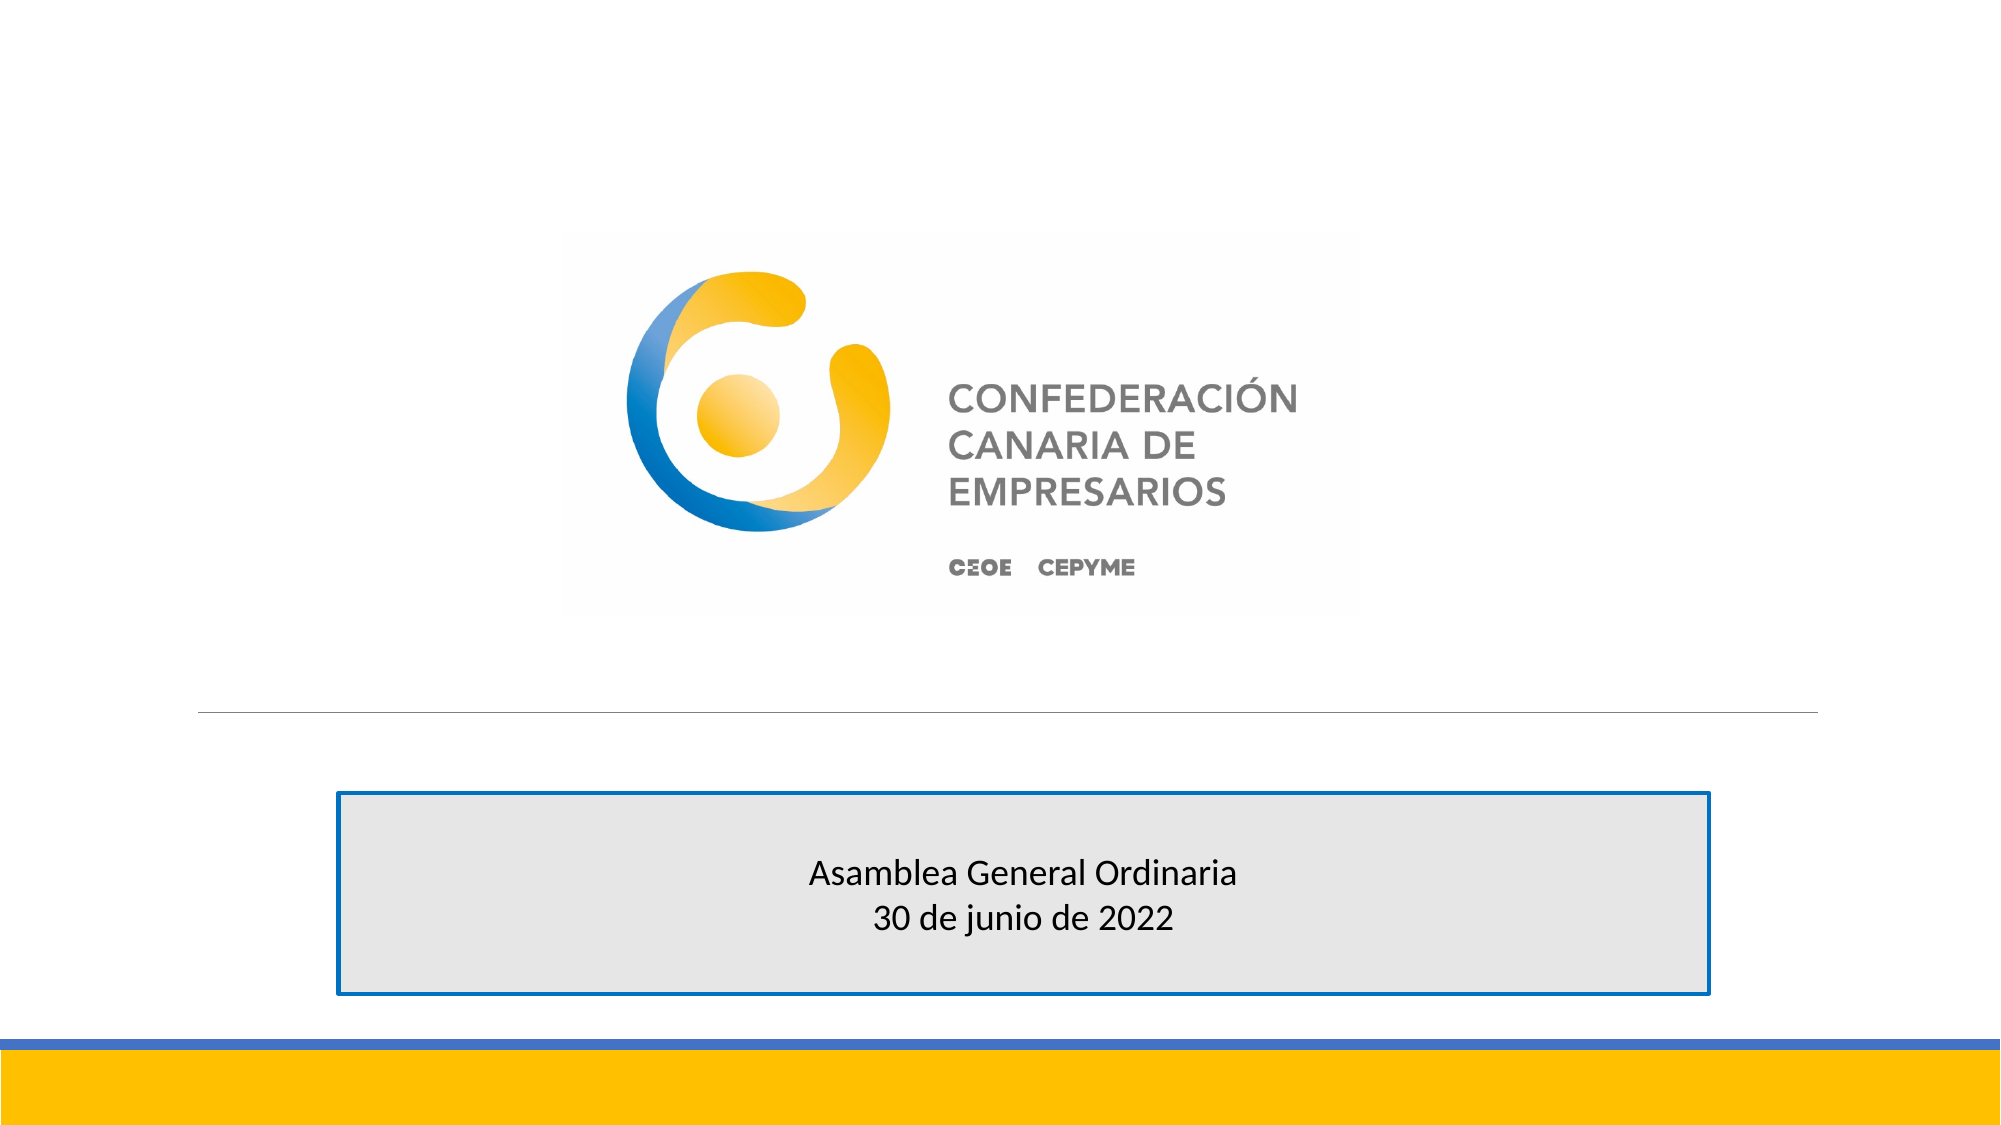

# ASAMBLEA GENERAL ORDINARIA
Asamblea General Ordinaria
30 de junio de 2022